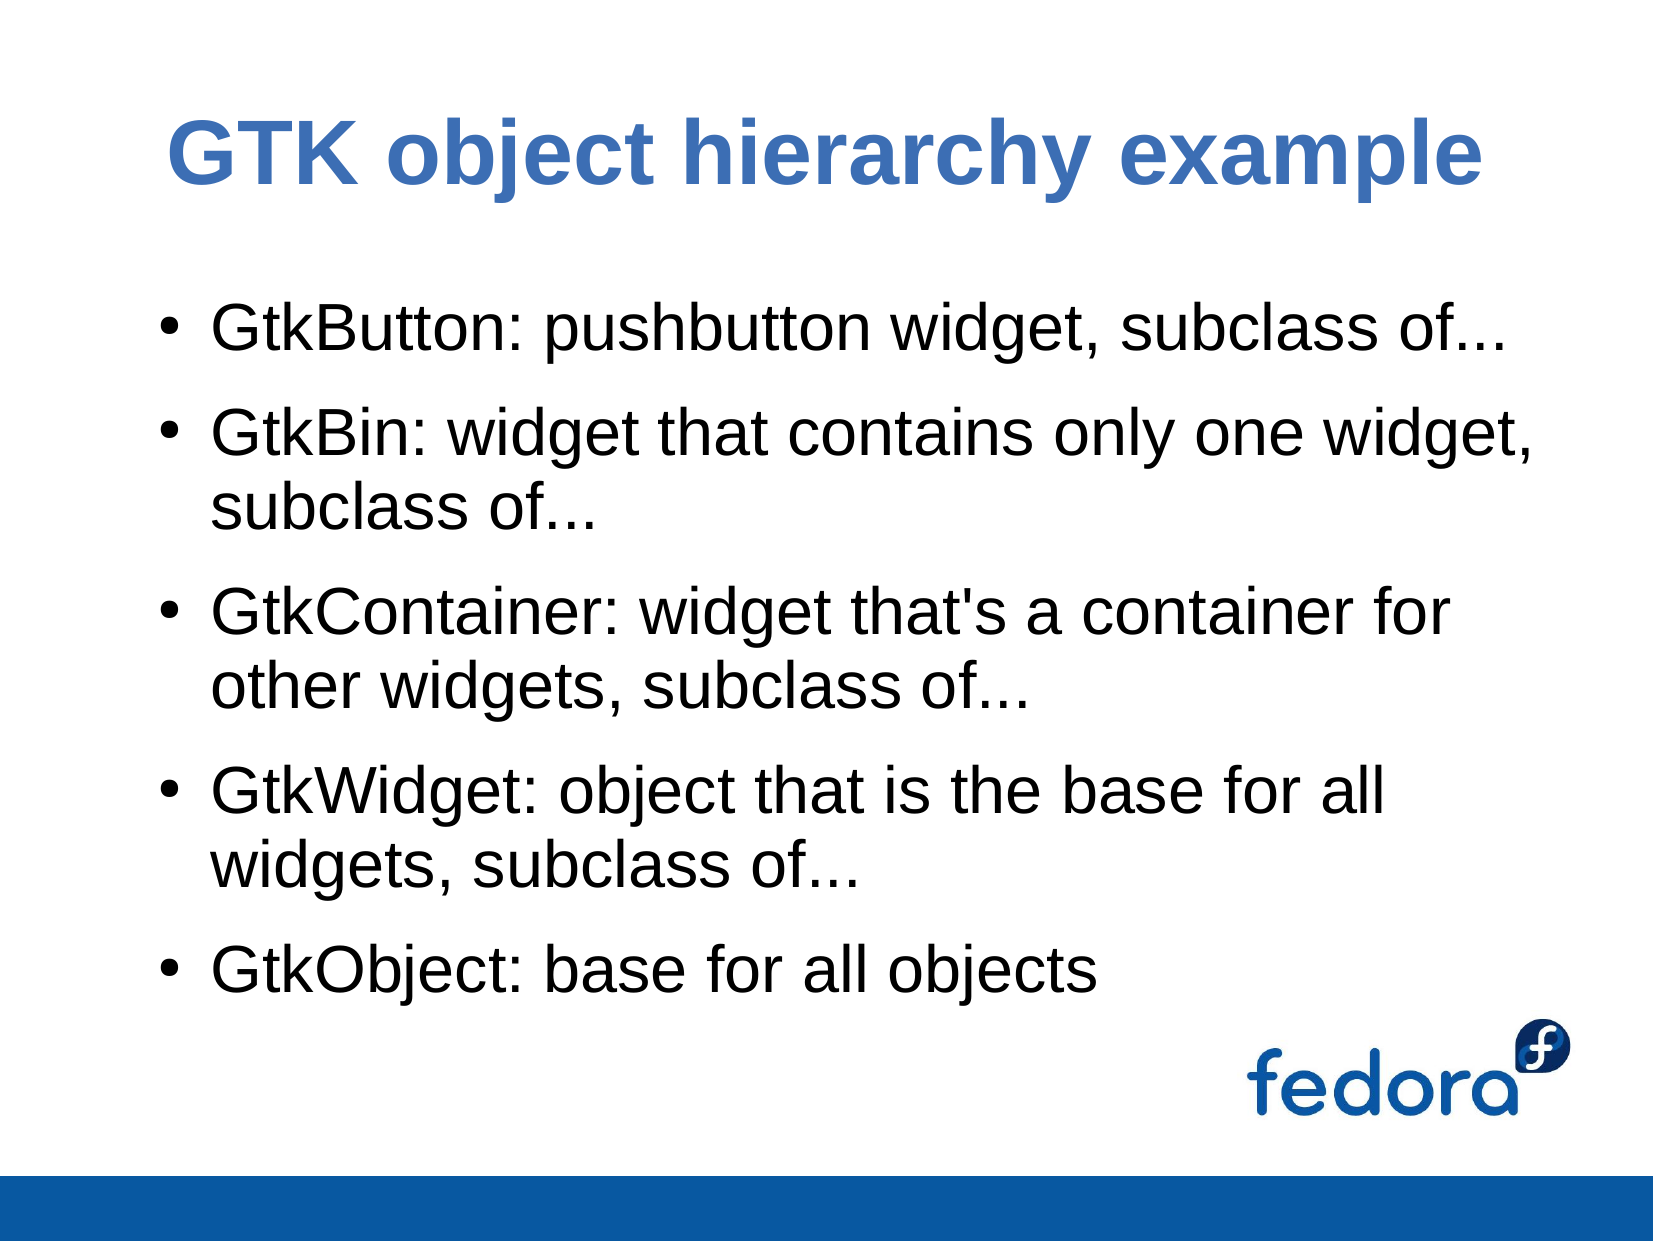

# GTK object hierarchy example
GtkButton: pushbutton widget, subclass of...
GtkBin: widget that contains only one widget, subclass of...
GtkContainer: widget that's a container for other widgets, subclass of...
GtkWidget: object that is the base for all widgets, subclass of...
GtkObject: base for all objects